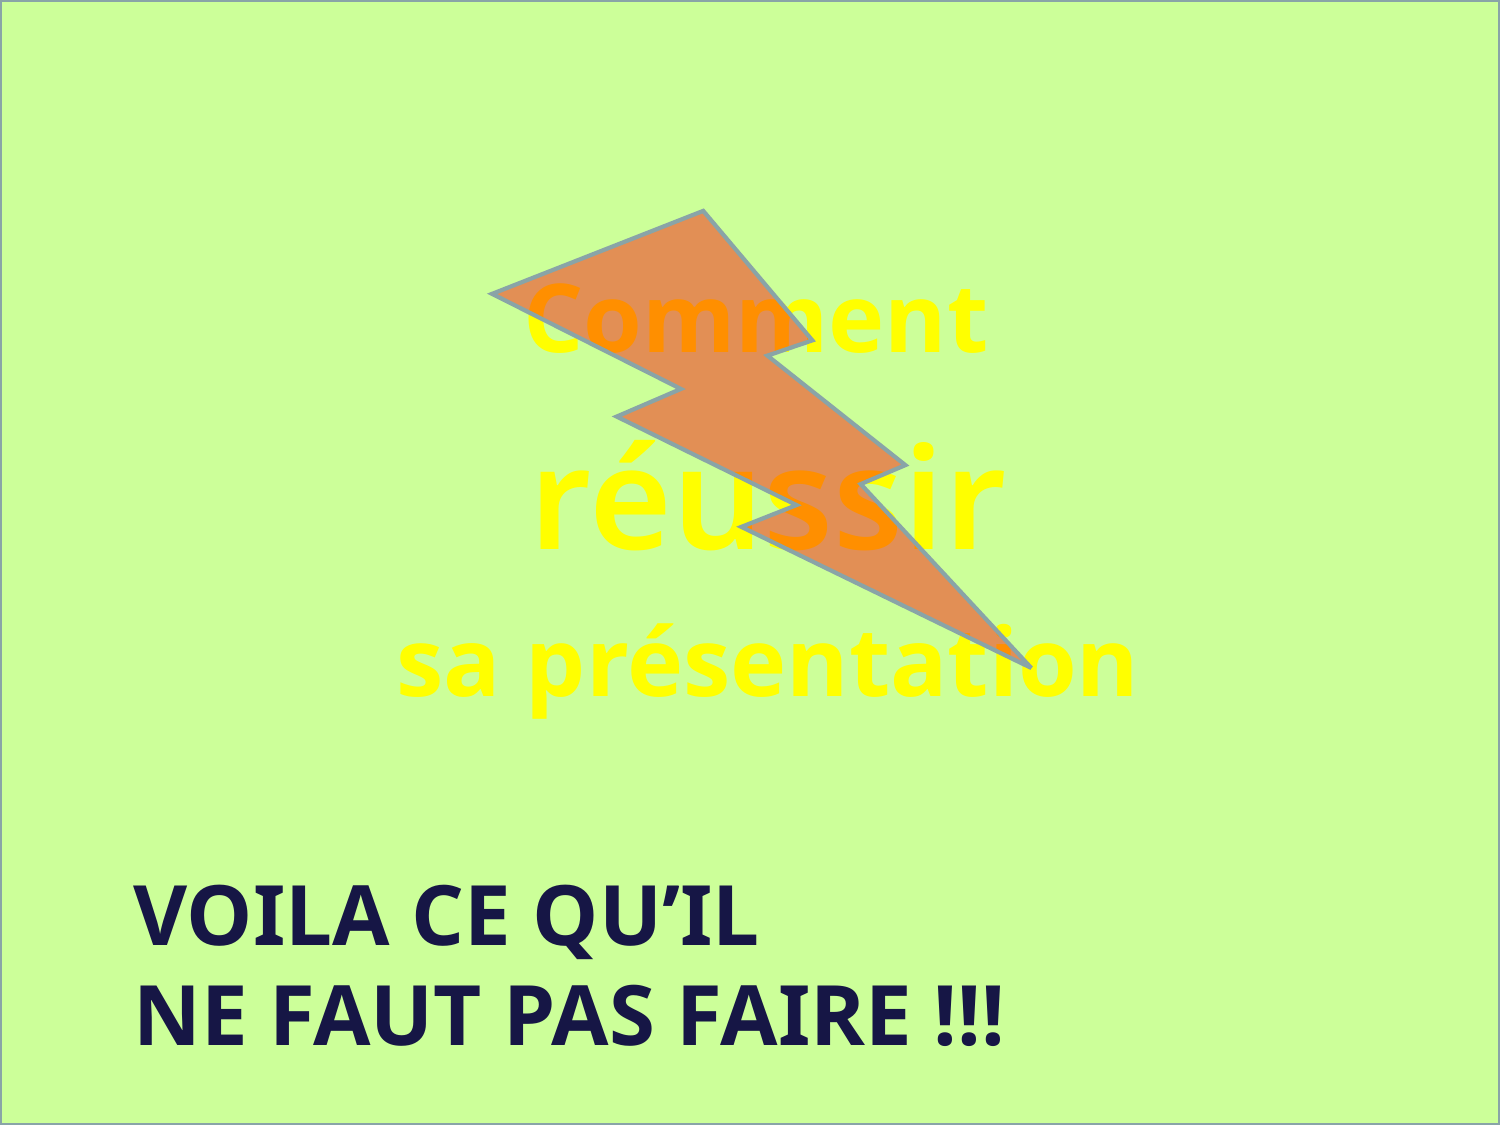

Comment
 réussir
 sa présentation
# VOILA CE QU’IL NE FAUT PAS FAIRE !!!
8